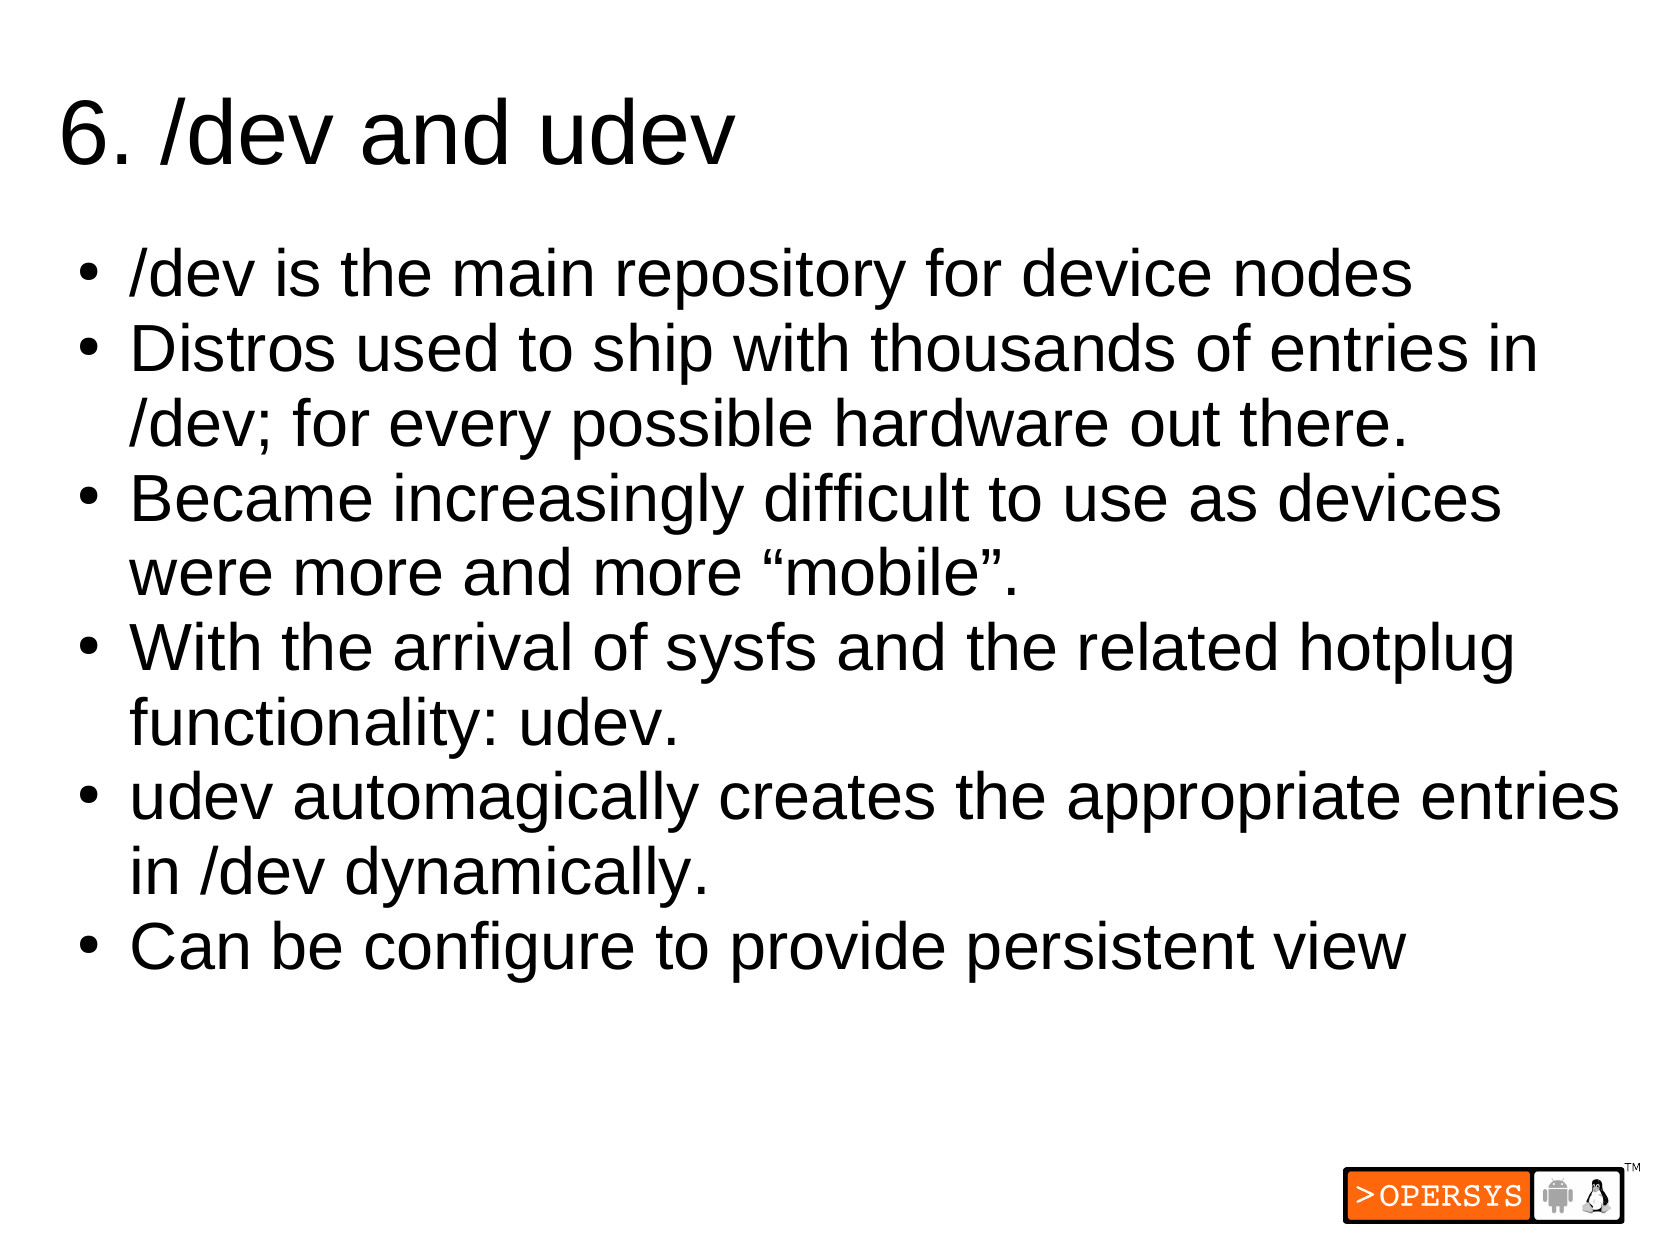

# 6. /dev and udev
/dev is the main repository for device nodes
Distros used to ship with thousands of entries in /dev; for every possible hardware out there.
Became increasingly difficult to use as devices were more and more “mobile”.
With the arrival of sysfs and the related hotplug functionality: udev.
udev automagically creates the appropriate entries in /dev dynamically.
Can be configure to provide persistent view